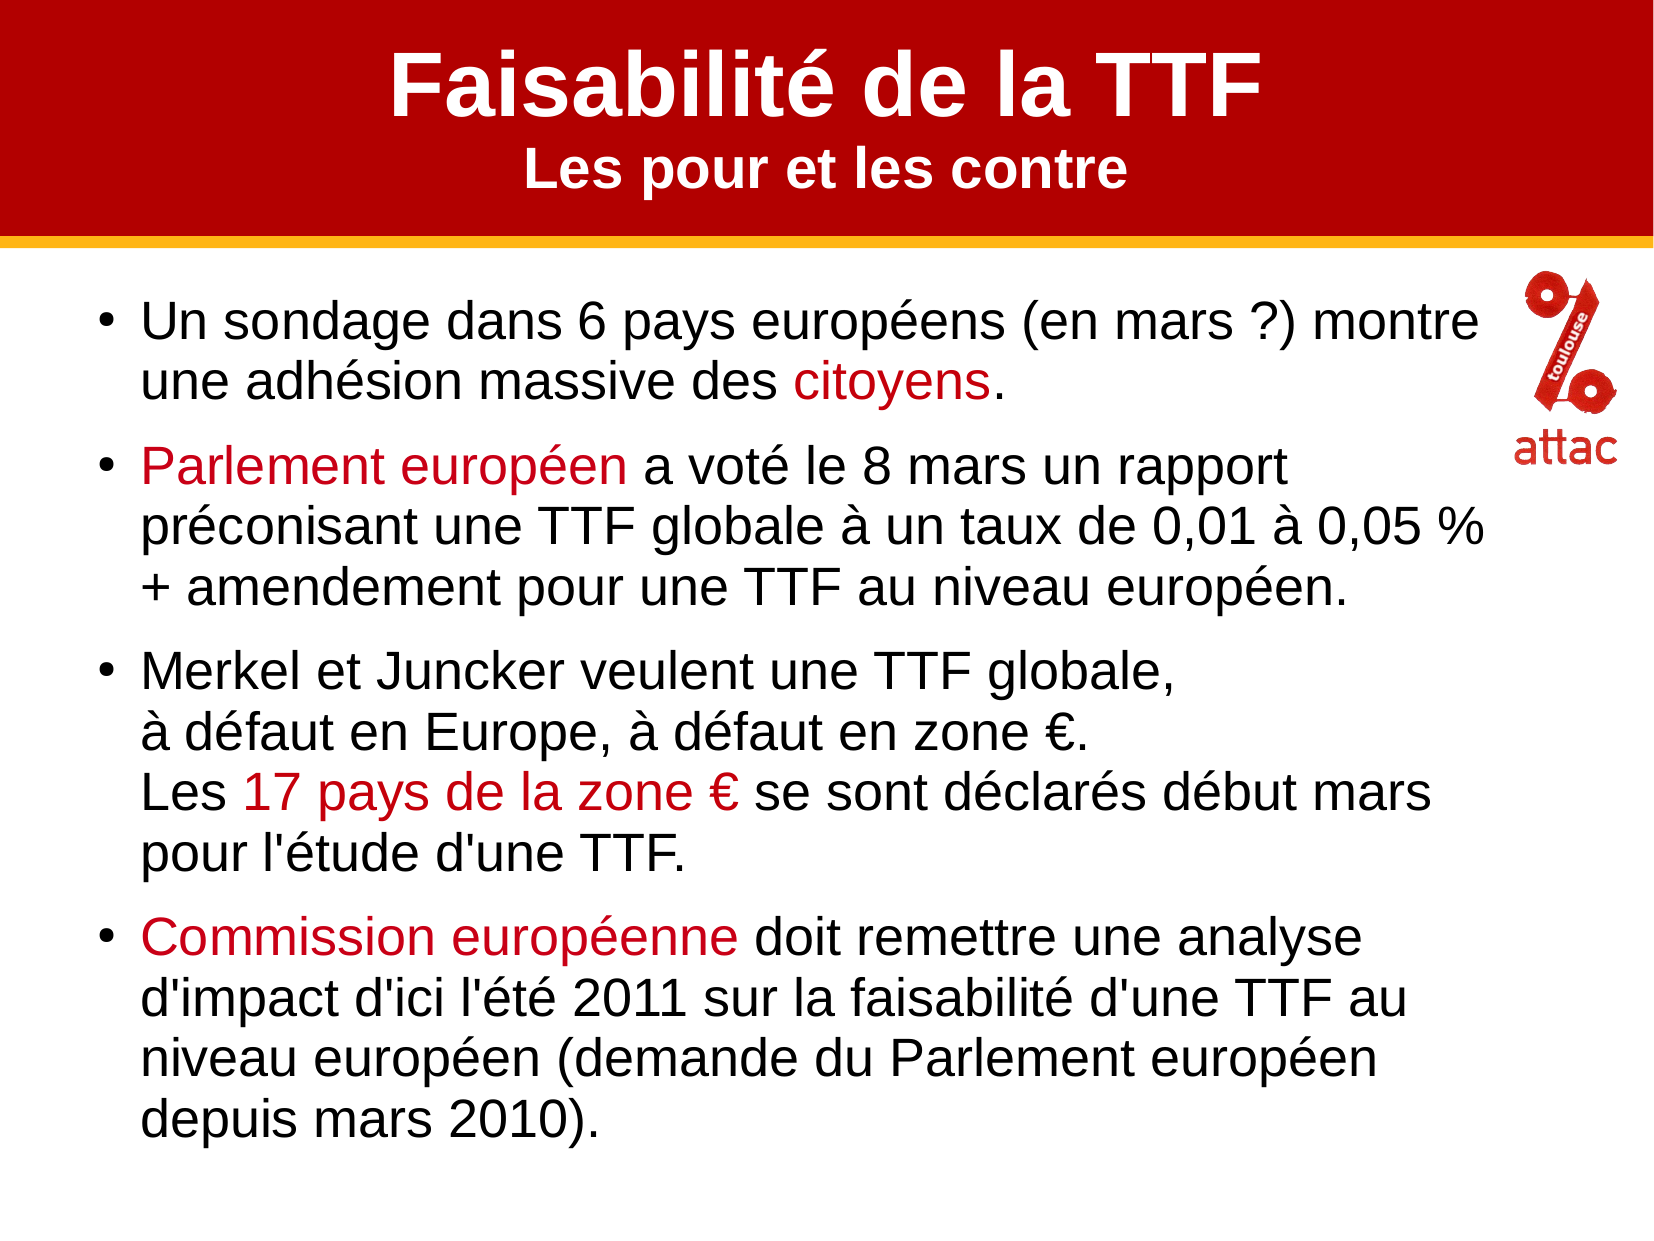

# Faisabilité de la TTF Les pour et les contre
Un sondage dans 6 pays européens (en mars ?) montre une adhésion massive des citoyens.
Parlement européen a voté le 8 mars un rapport préconisant une TTF globale à un taux de 0,01 à 0,05 % + amendement pour une TTF au niveau européen.
Merkel et Juncker veulent une TTF globale,
à défaut en Europe, à défaut en zone €.
Les 17 pays de la zone € se sont déclarés début mars pour l'étude d'une TTF.
Commission européenne doit remettre une analyse d'impact d'ici l'été 2011 sur la faisabilité d'une TTF au niveau européen (demande du Parlement européen depuis mars 2010).